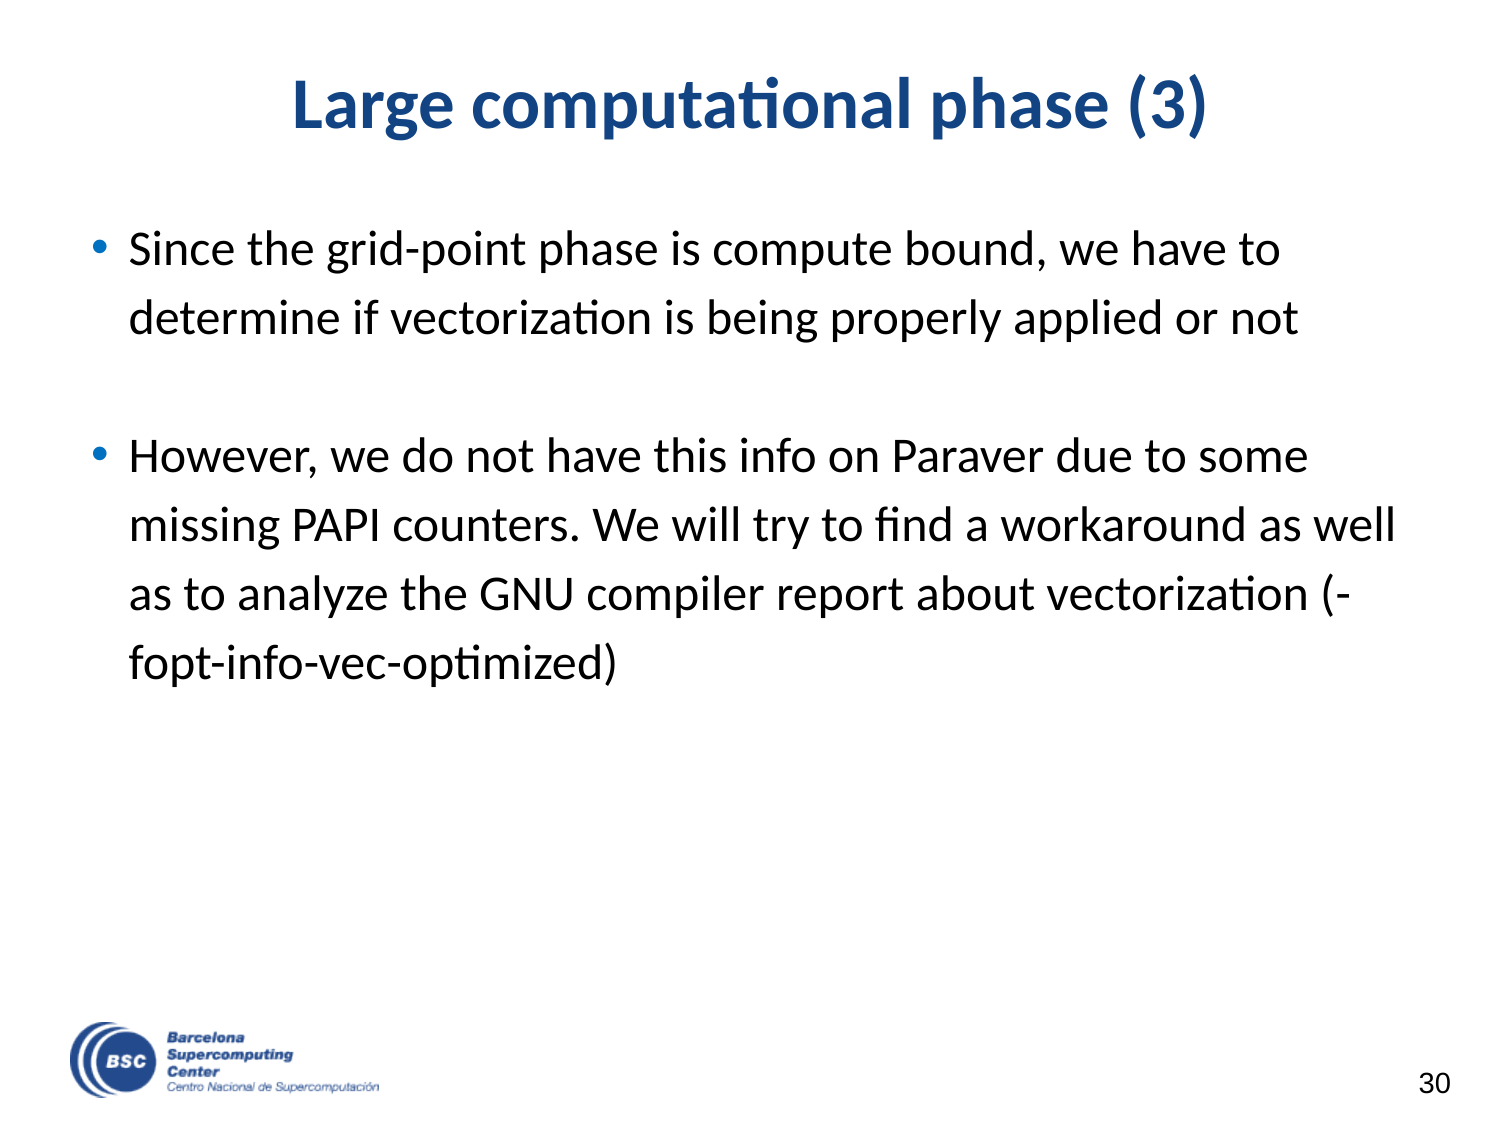

# Large computational phase (3)
Since the grid-point phase is compute bound, we have to determine if vectorization is being properly applied or not
However, we do not have this info on Paraver due to some missing PAPI counters. We will try to find a workaround as well as to analyze the GNU compiler report about vectorization (-fopt-info-vec-optimized)